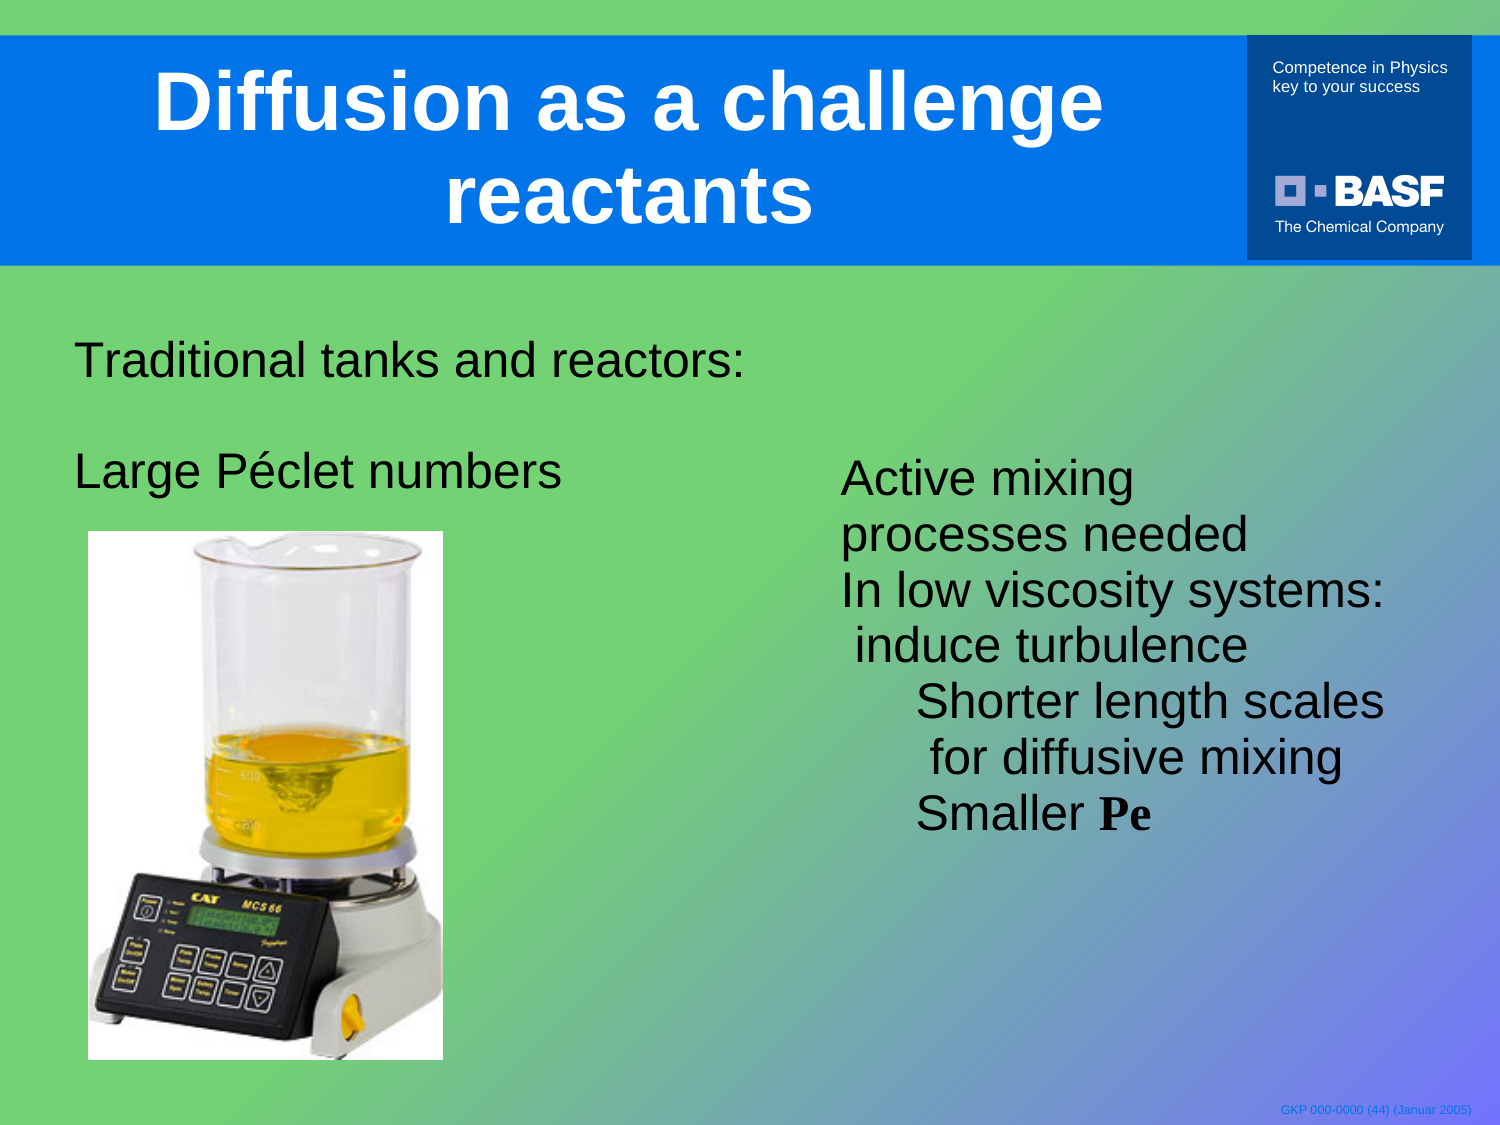

# Diffusion as a challenge reactants
Traditional tanks and reactors:
Large Péclet numbers
Active mixing
processes needed
In low viscosity systems:
 induce turbulence
Shorter length scales
 for diffusive mixing
Smaller Pe